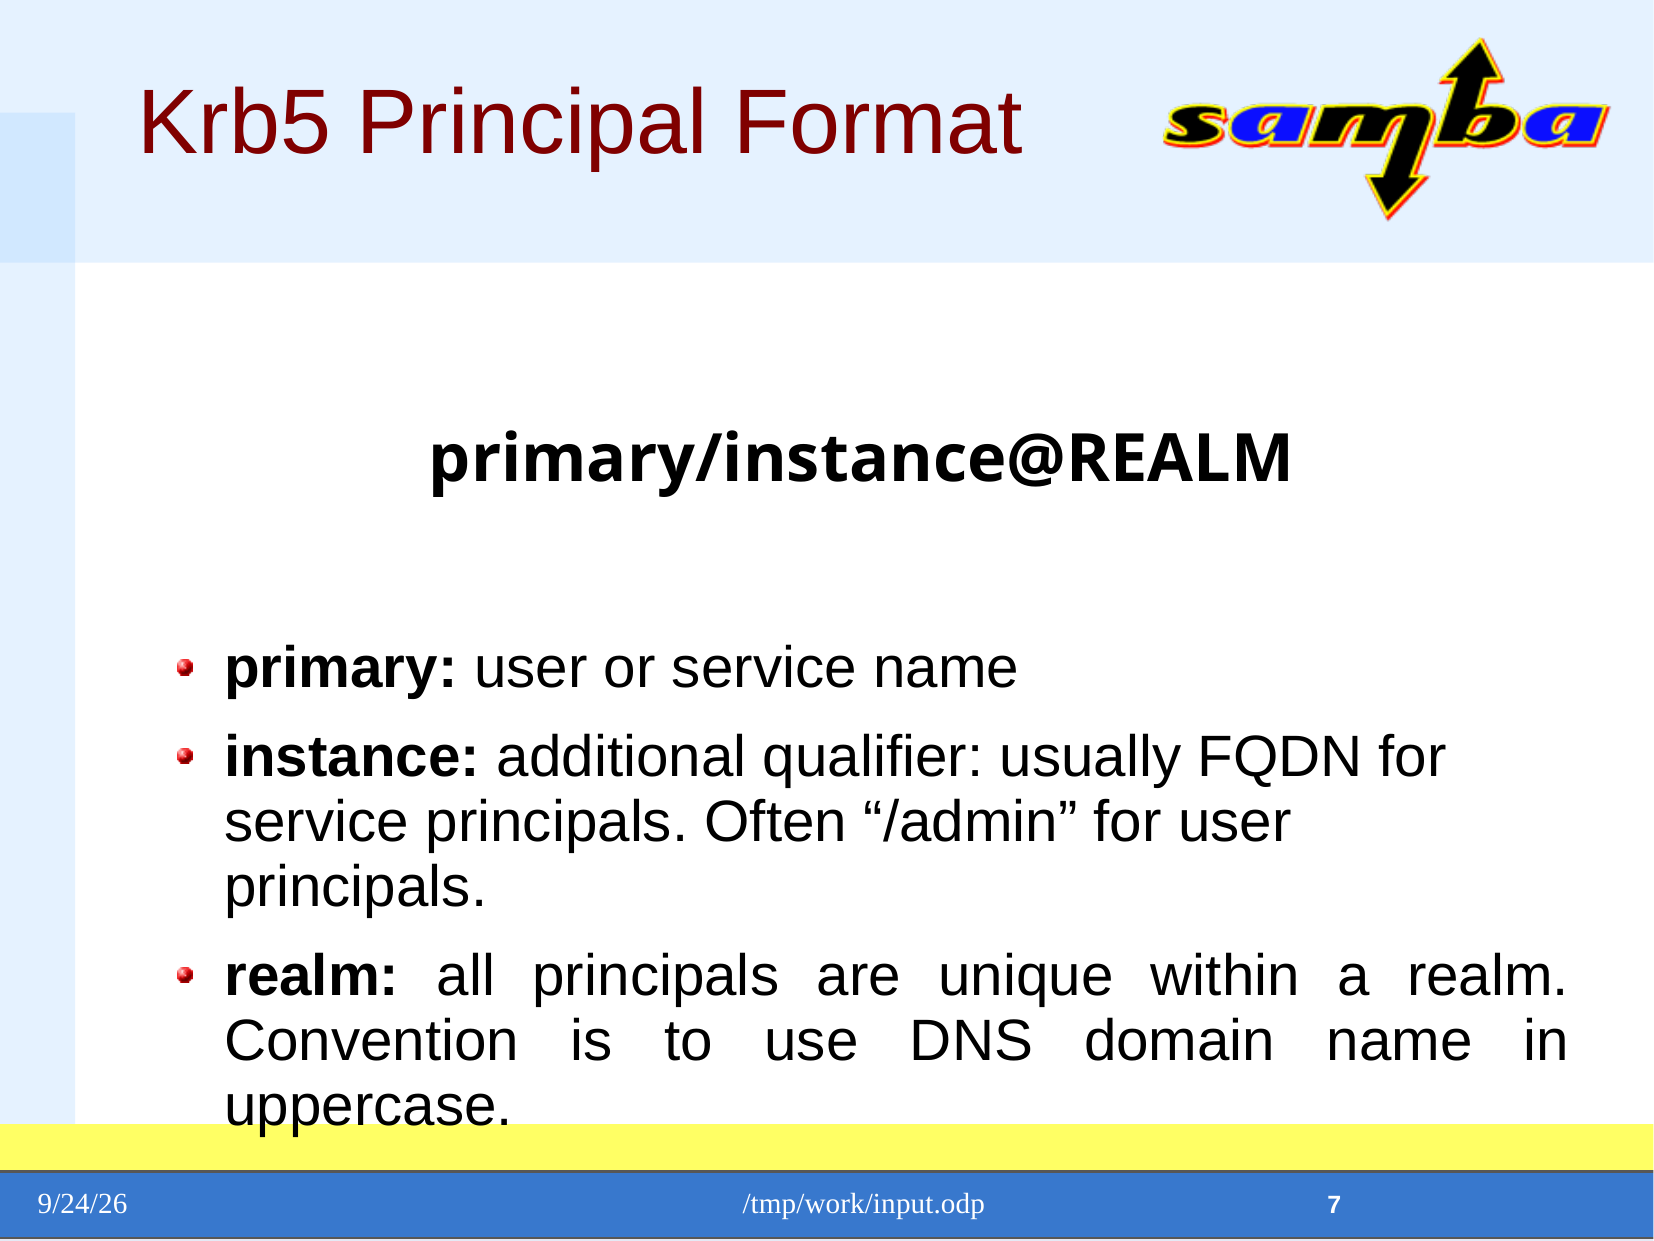

# Krb5 Principal Format
primary/instance@REALM
primary: user or service name
instance: additional qualifier: usually FQDN for service principals. Often “/admin” for user principals.
realm: all principals are unique within a realm. Convention is to use DNS domain name in uppercase.